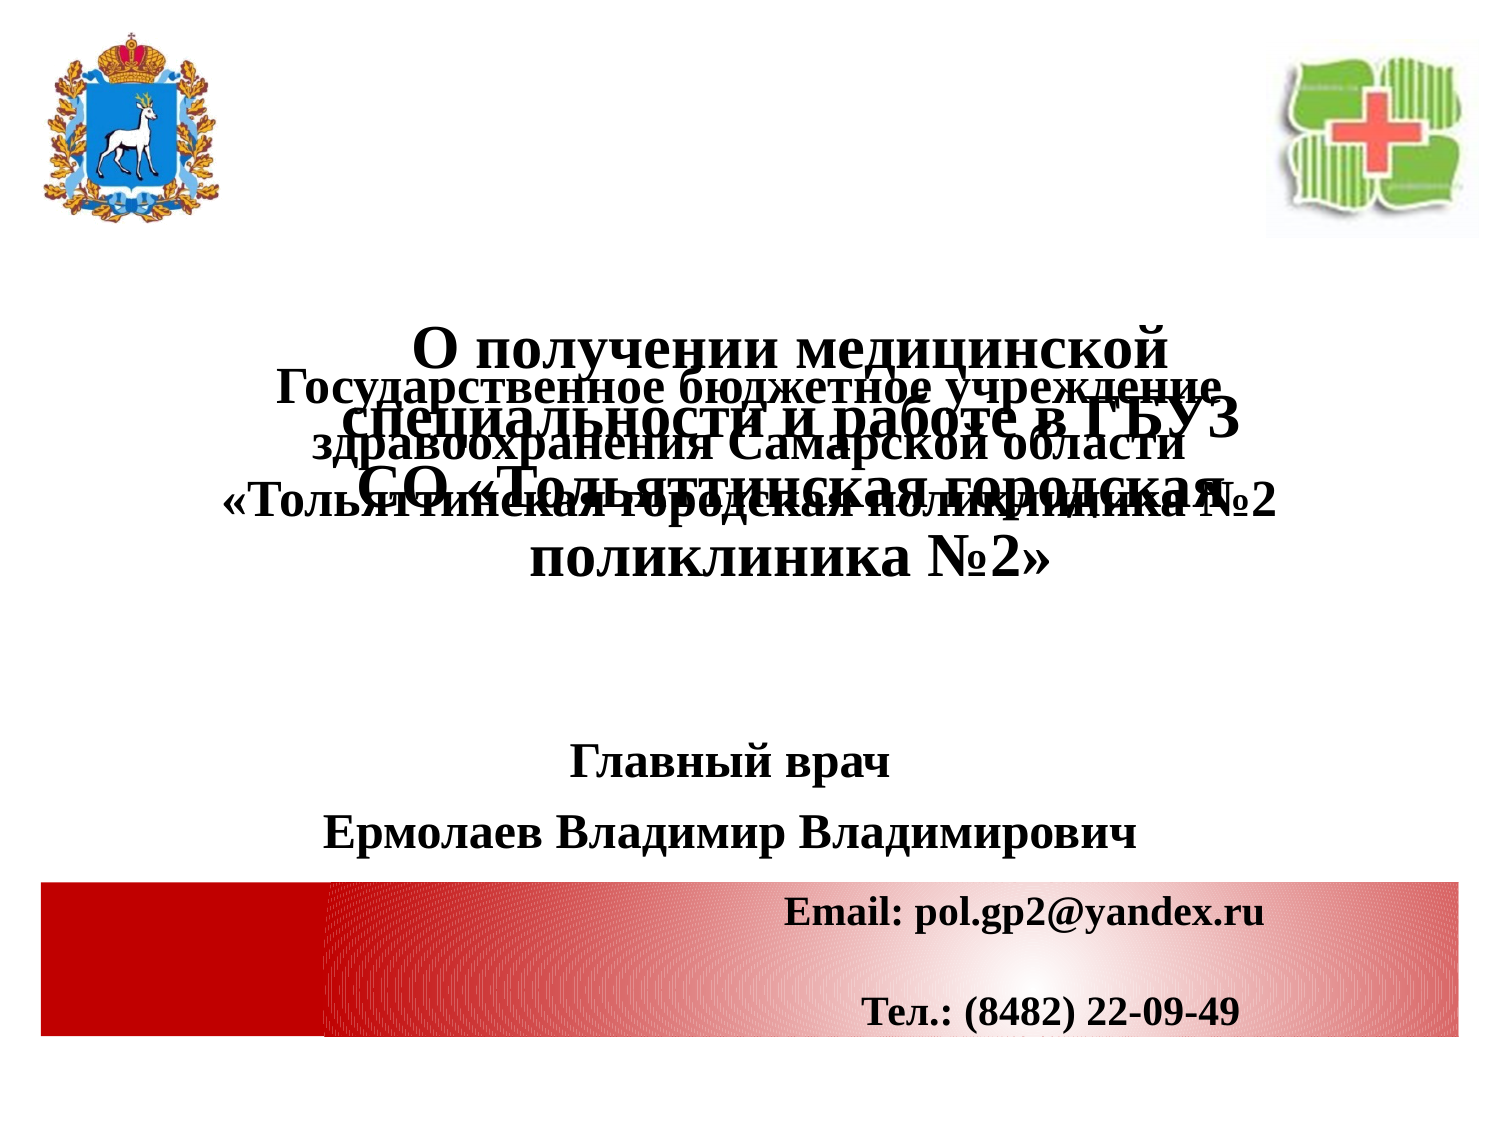

# Государственное бюджетное учреждение здравоохранения Самарской области «Тольяттинская городская поликлиника №2
О получении медицинской специальности и работе в ГБУЗ СО «Тольяттинская городская поликлиника №2»
Главный врач
Ермолаев Владимир Владимирович
Email: pol.gp2@yandex.ru
Тел.: (8482) 22-09-49